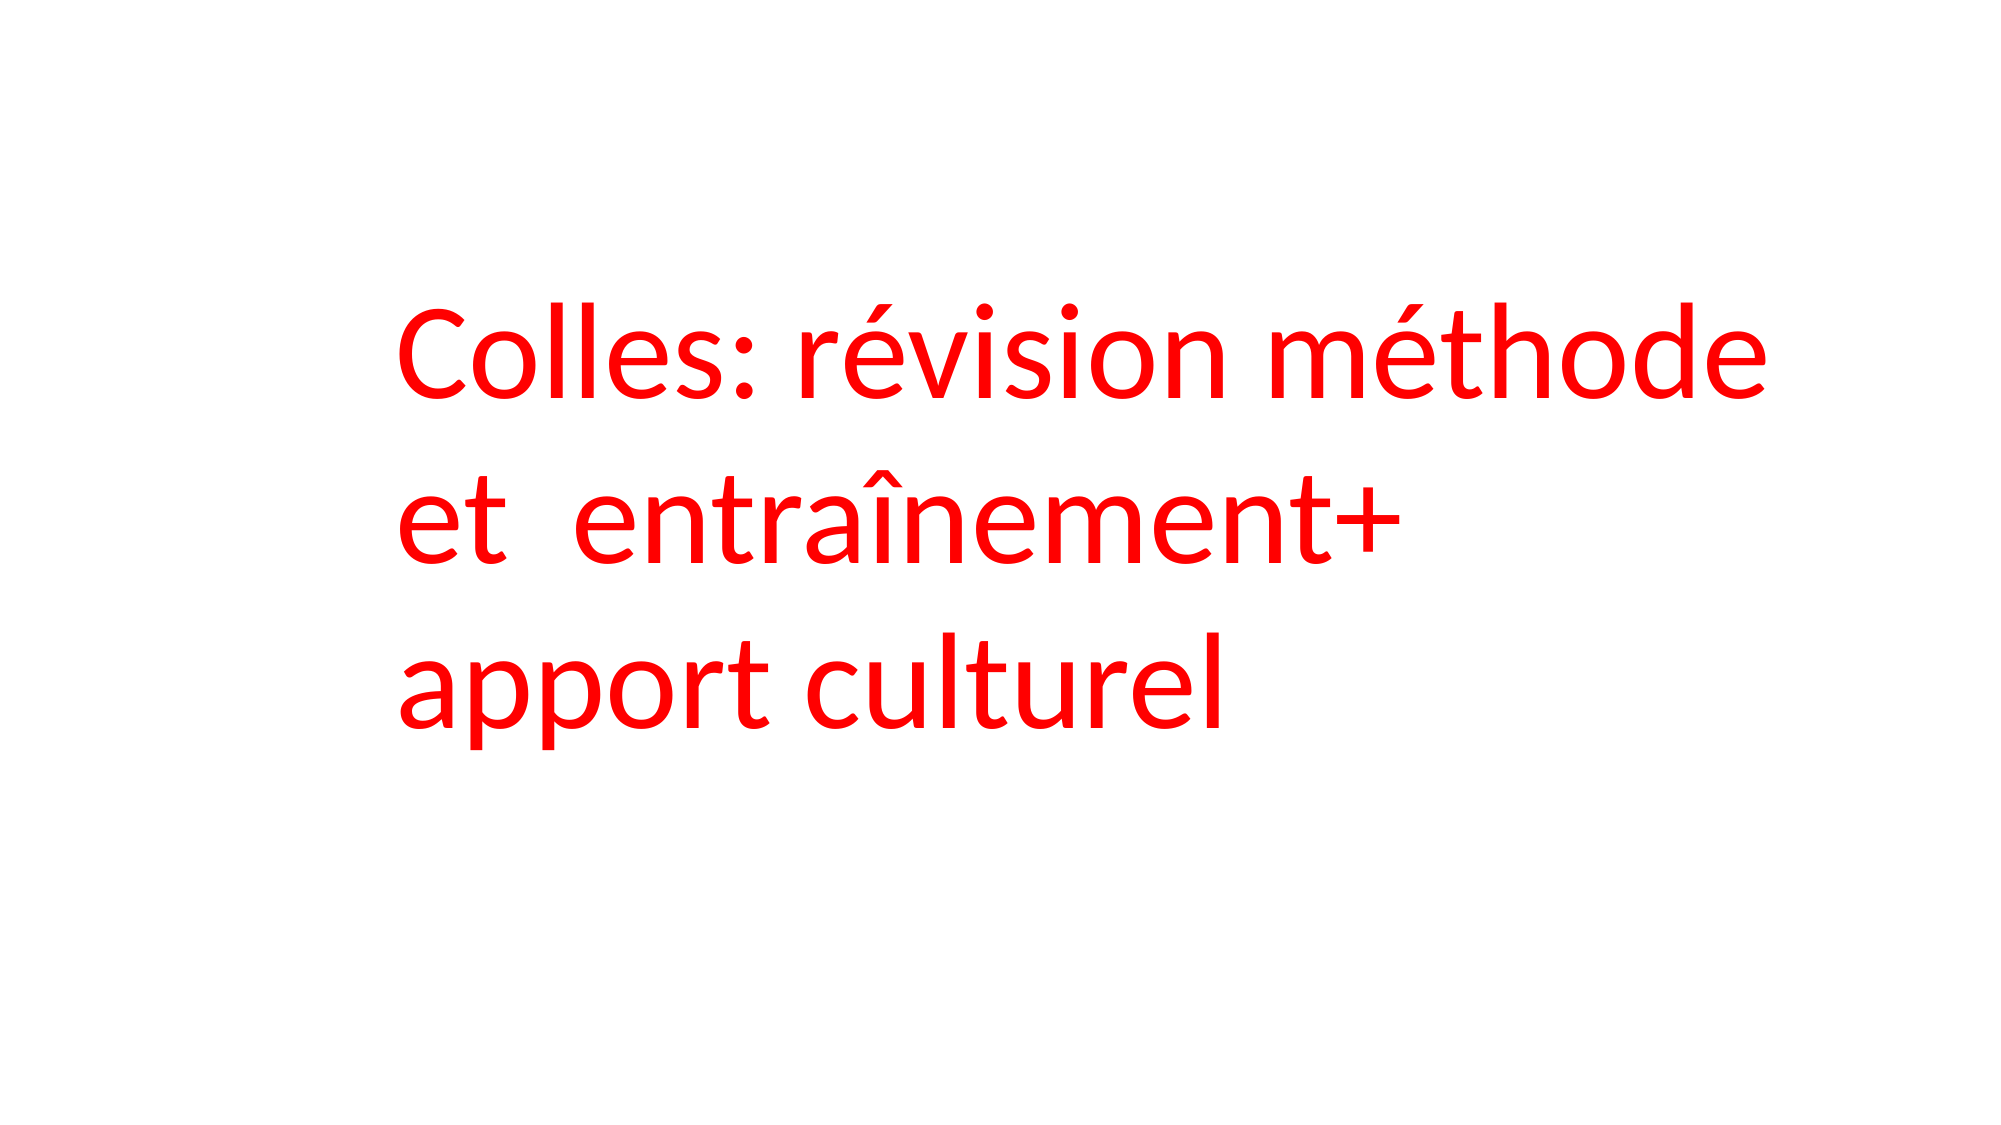

Colles: révision méthode et entraînement+ apport culturel